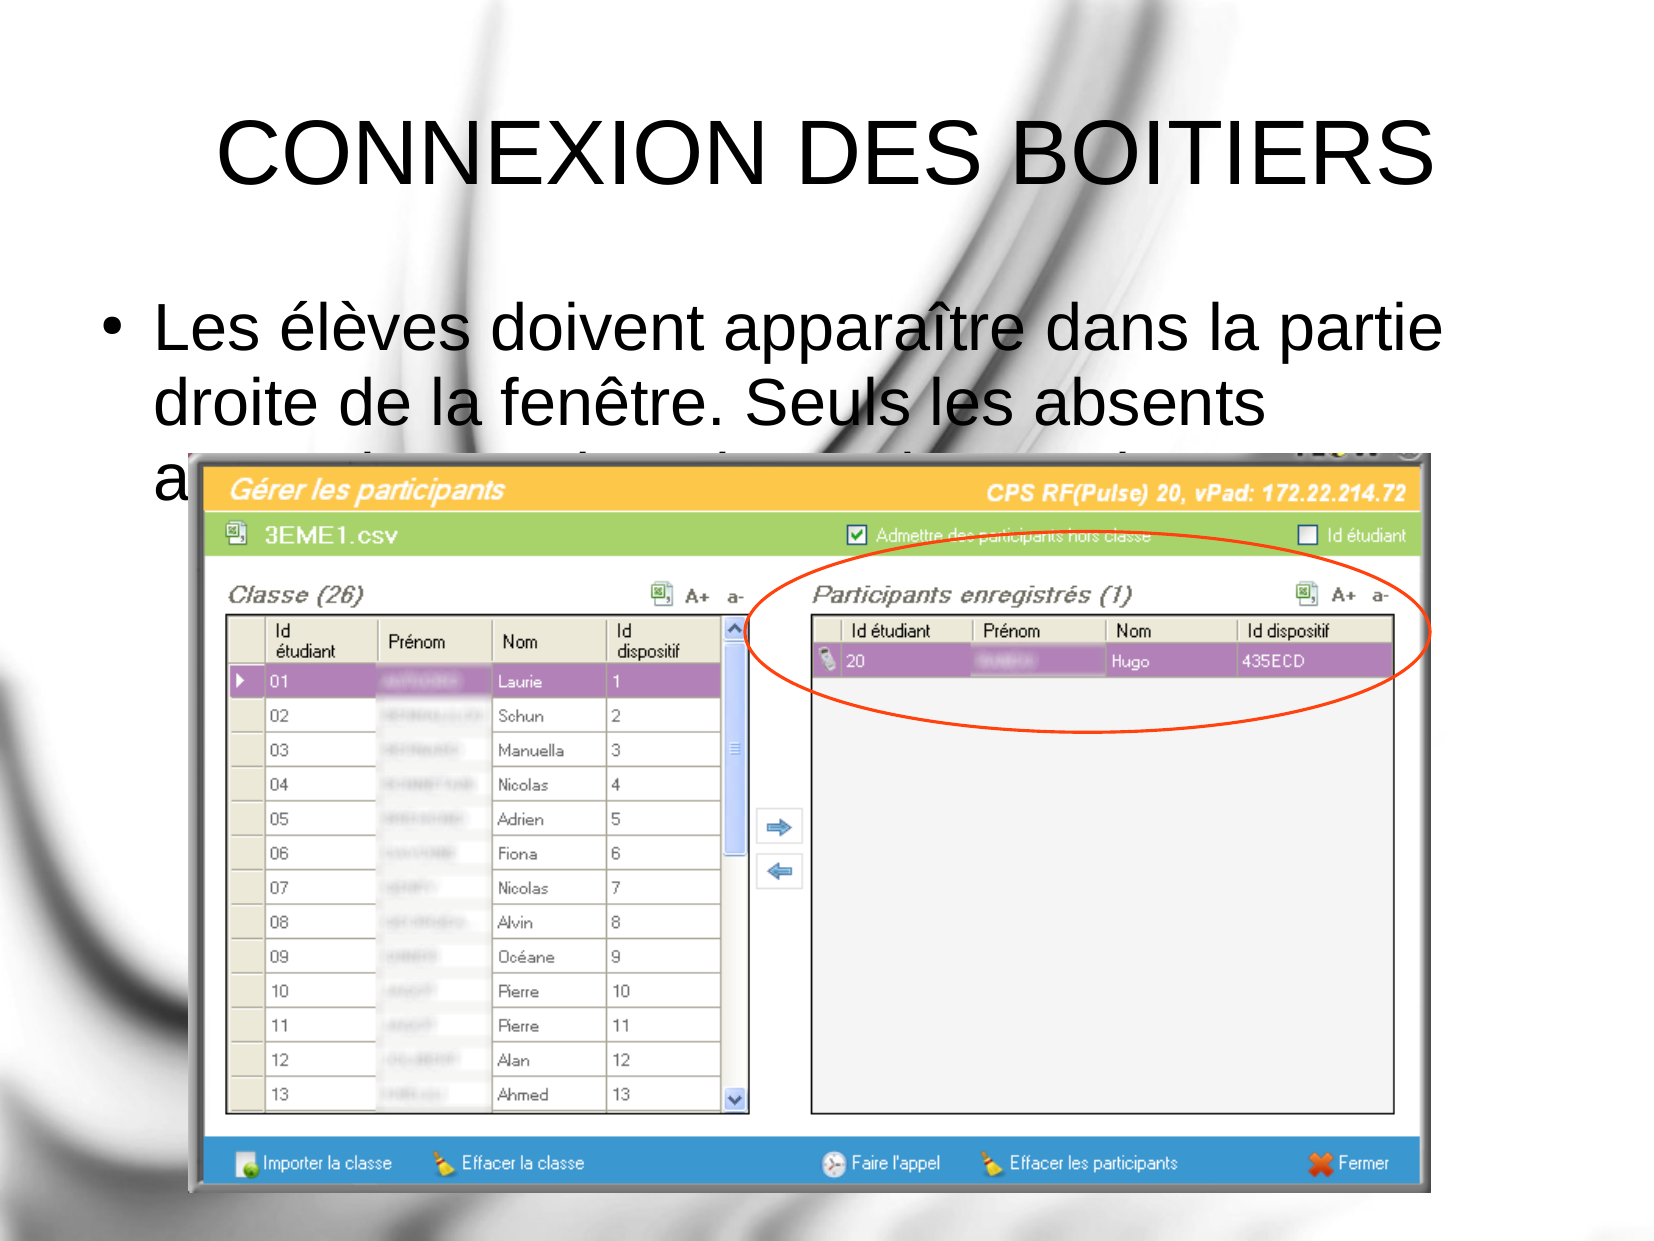

# CONNEXION DES BOITIERS
Les élèves doivent apparaître dans la partie droite de la fenêtre. Seuls les absents apparaissent dans la partie gauche.